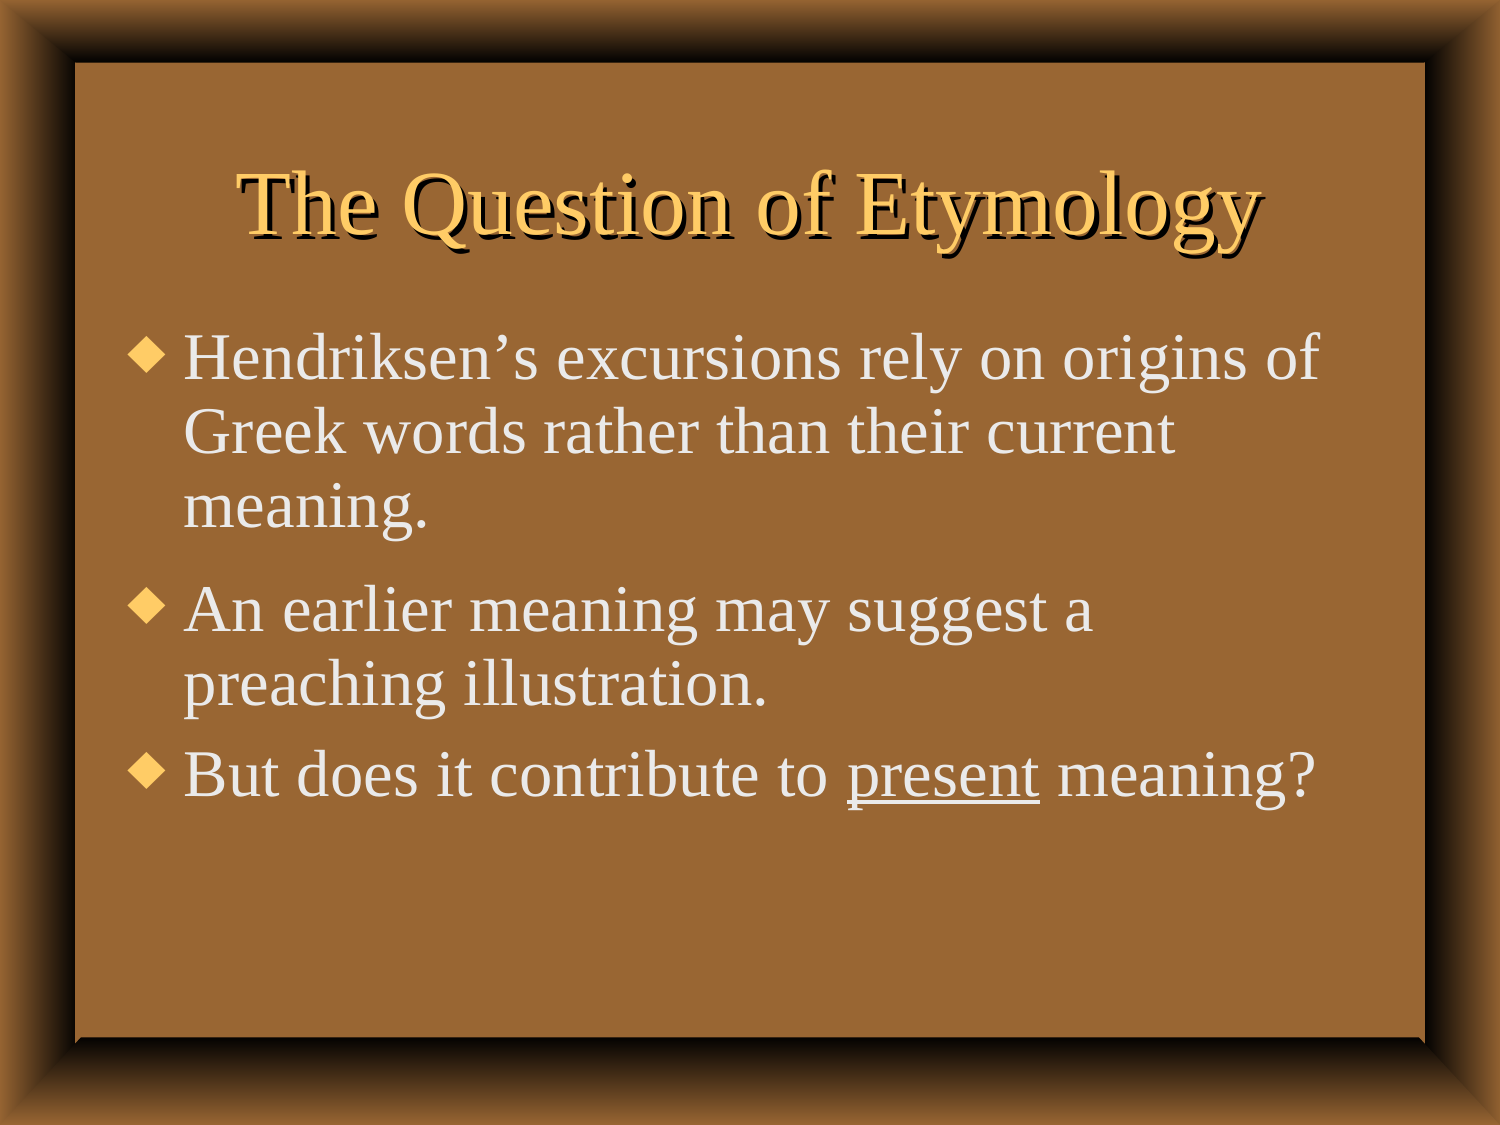

# The Question of Etymology
Hendriksen’s excursions rely on origins of Greek words rather than their current meaning.
An earlier meaning may suggest a preaching illustration.
But does it contribute to present meaning?